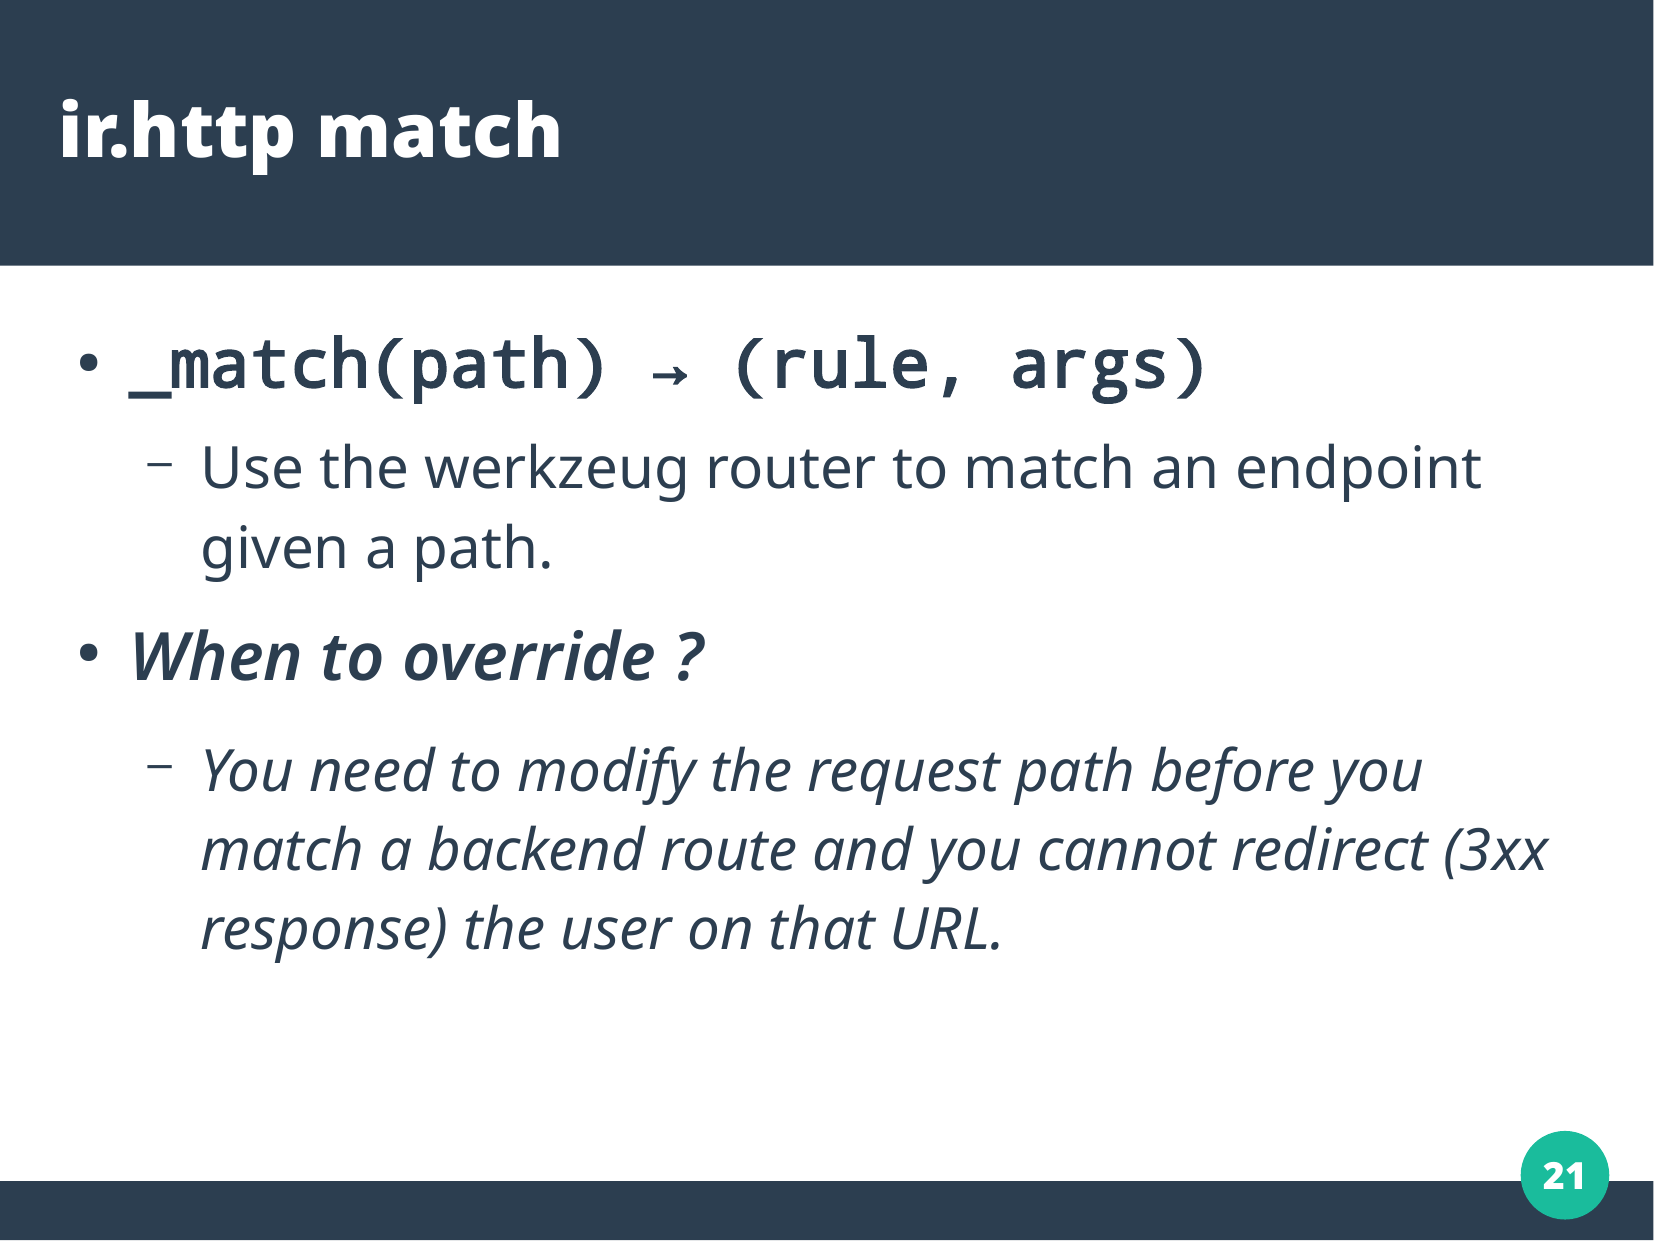

# ir.http match
_match(path) → (rule, args)
Use the werkzeug router to match an endpoint given a path.
When to override ?
You need to modify the request path before you match a backend route and you cannot redirect (3xx response) the user on that URL.
21